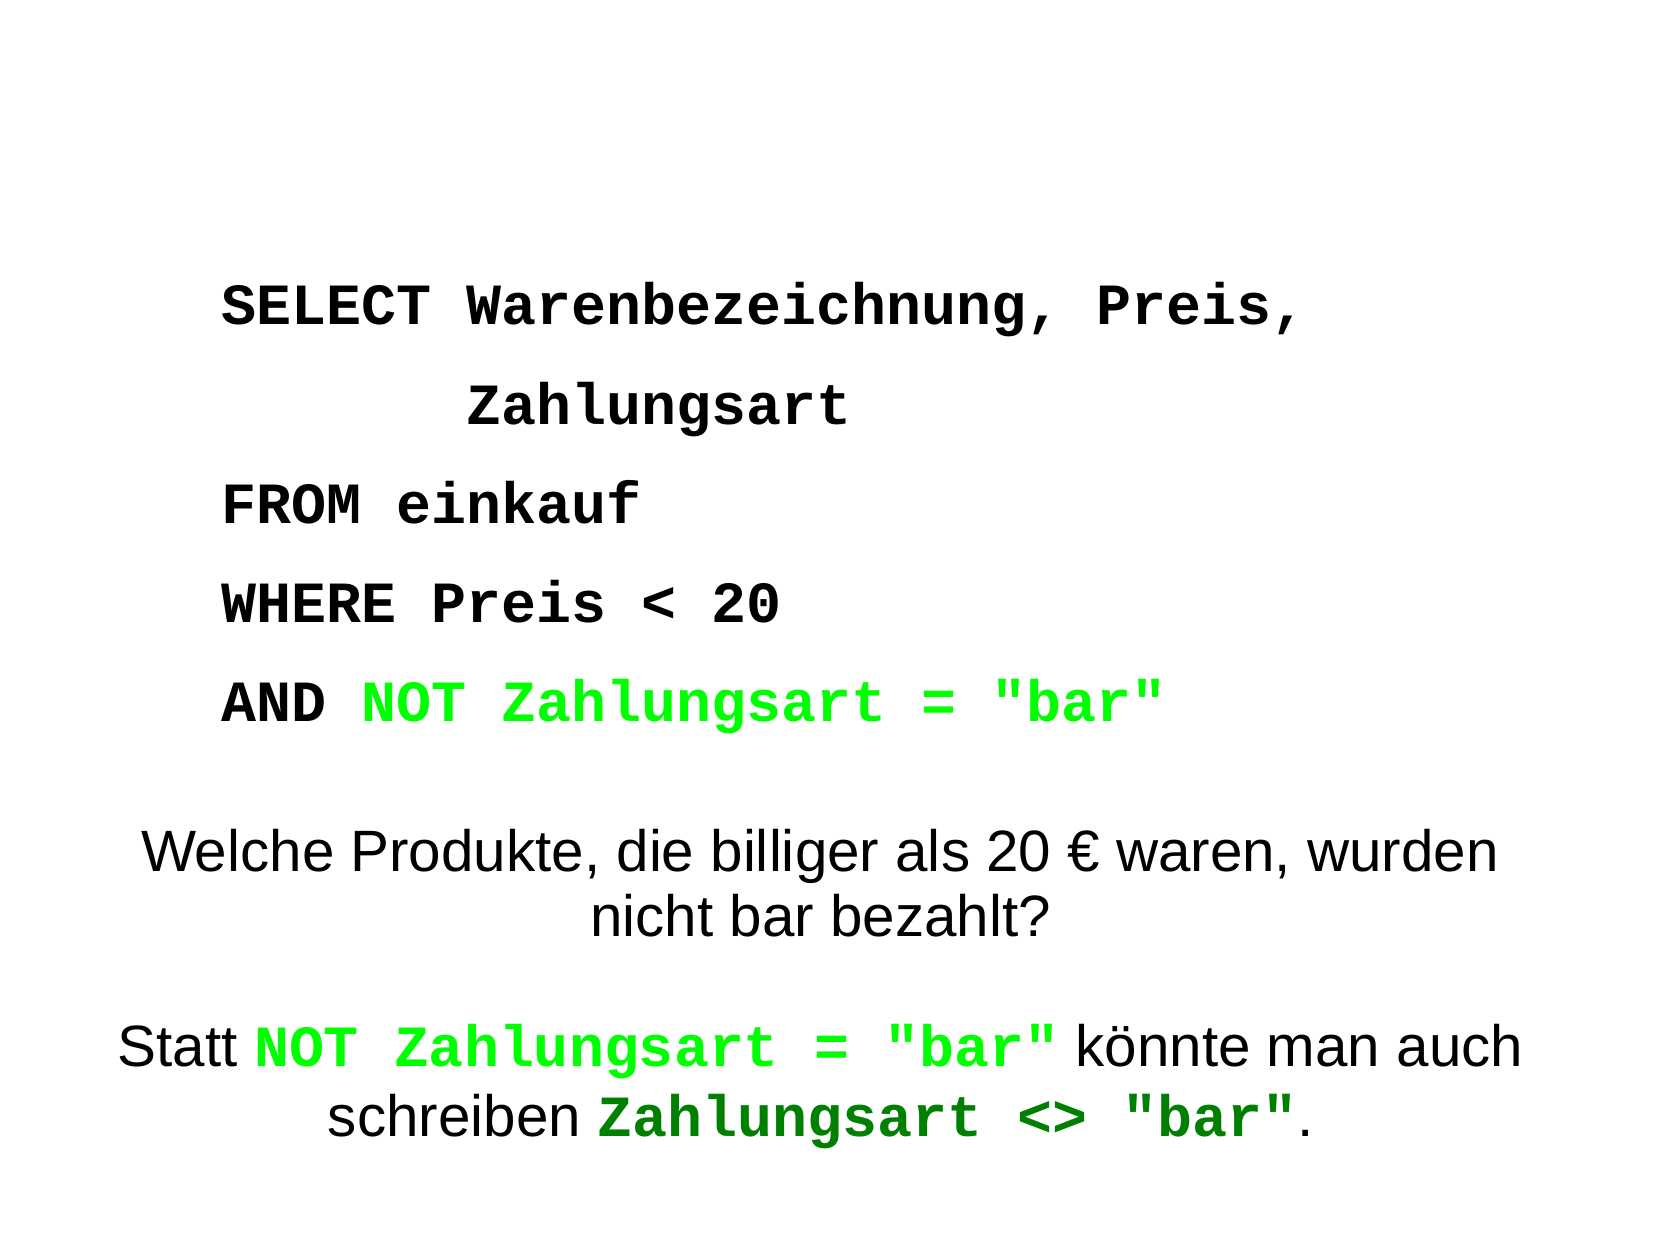

SELECT Warenbezeichnung, Preis,
 Zahlungsart
FROM einkauf
WHERE Preis < 20
AND NOT Zahlungsart = "bar"
# Welche Produkte, die billiger als 20 € waren, wurden nicht bar bezahlt? Statt NOT Zahlungsart = "bar" könnte man auch schreiben Zahlungsart <> "bar".